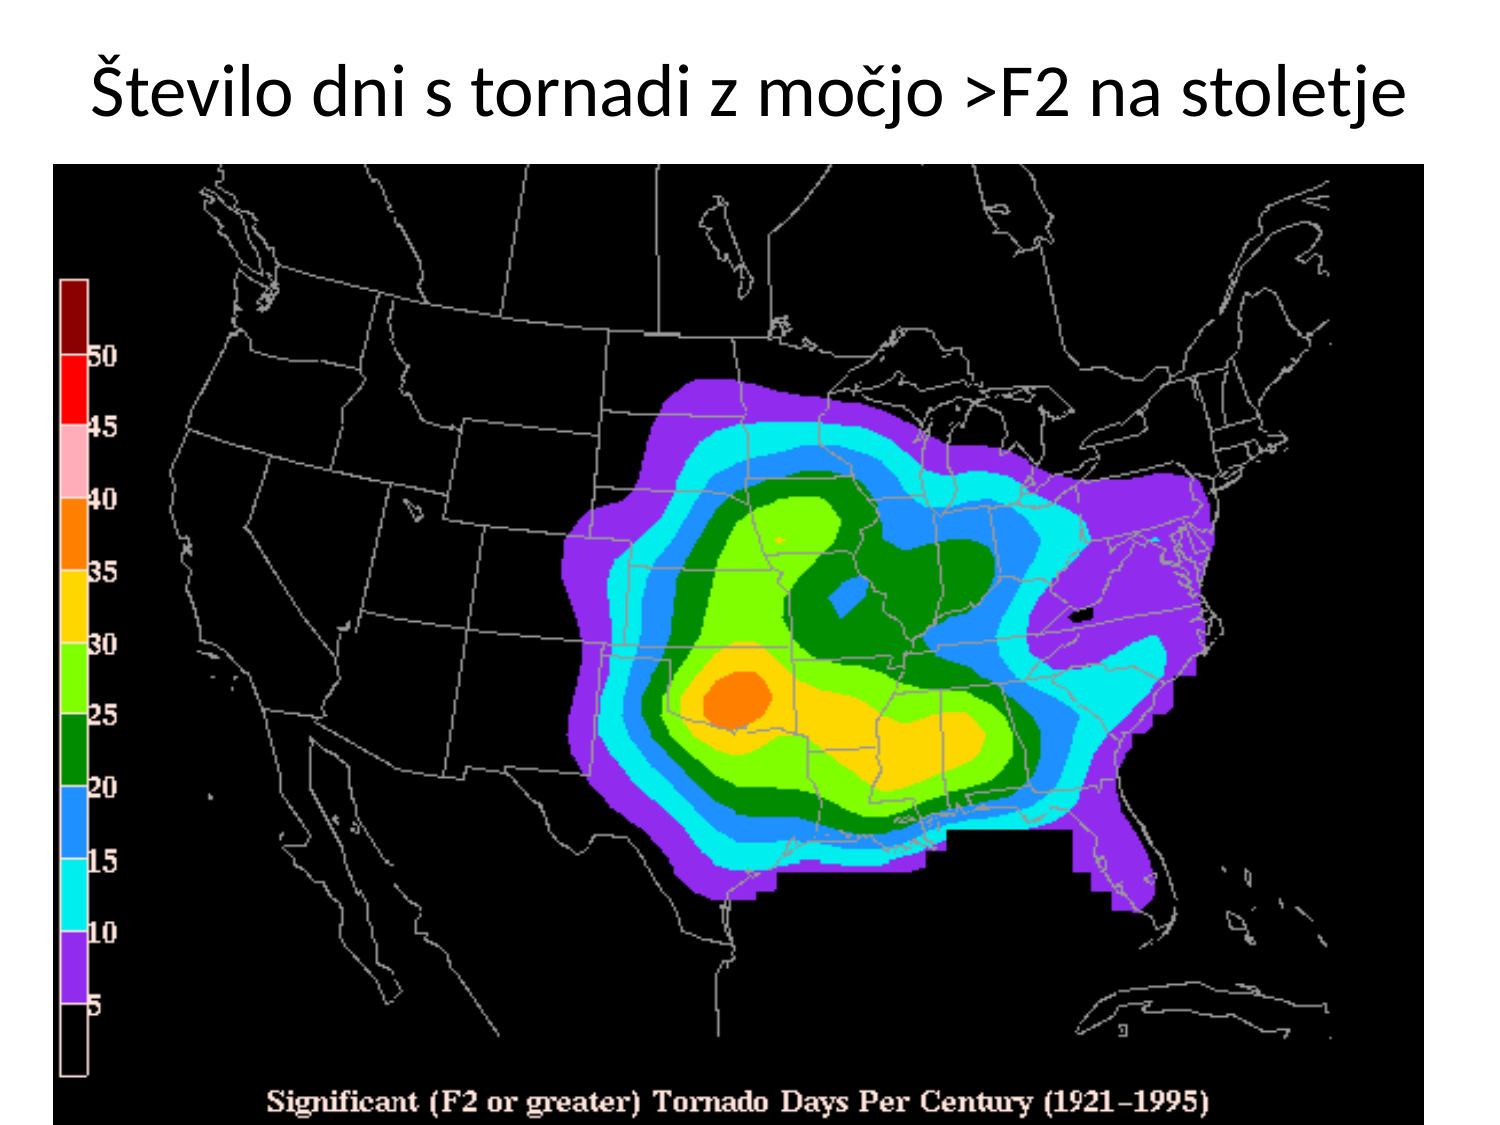

# Število dni s tornadi z močjo >F2 na stoletje